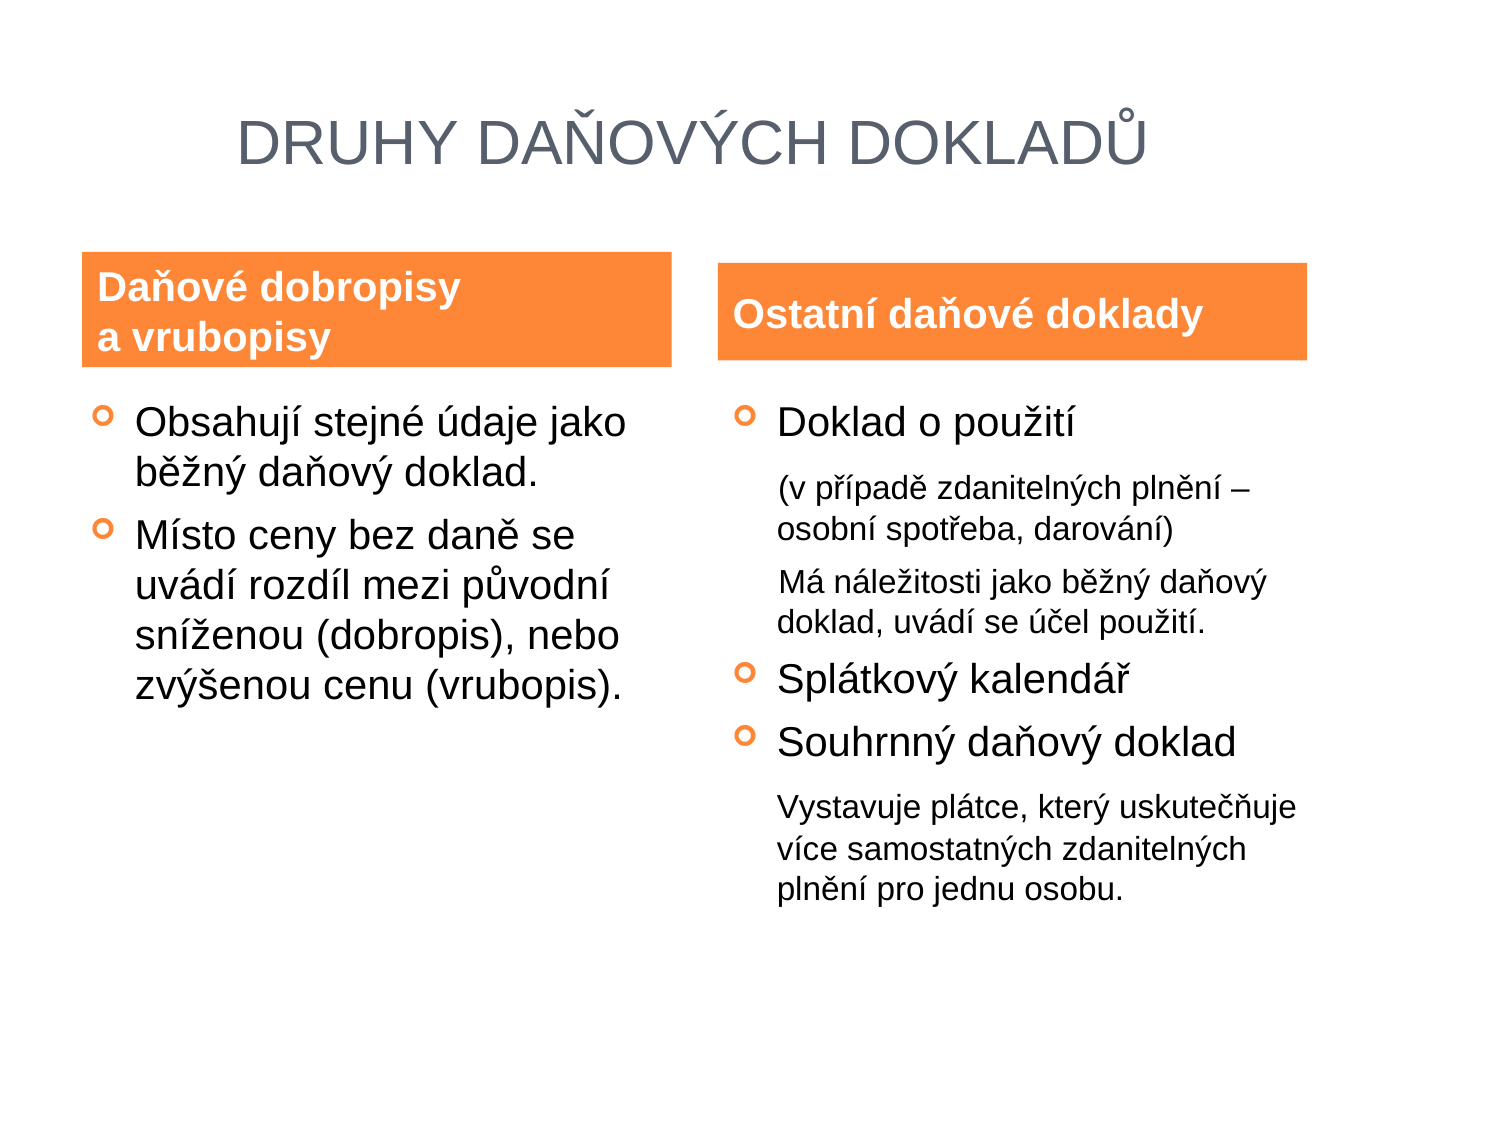

# DRUHY DAŇOVÝCH DOKLADŮ
Daňové dobropisy
a vrubopisy
Ostatní daňové doklady
Obsahují stejné údaje jako běžný daňový doklad.
Místo ceny bez daně se uvádí rozdíl mezi původní sníženou (dobropis), nebo zvýšenou cenu (vrubopis).
Doklad o použití
 (v případě zdanitelných plnění – osobní spotřeba, darování)
 Má náležitosti jako běžný daňový doklad, uvádí se účel použití.
Splátkový kalendář
Souhrnný daňový doklad
 	Vystavuje plátce, který uskutečňuje více samostatných zdanitelných plnění pro jednu osobu.